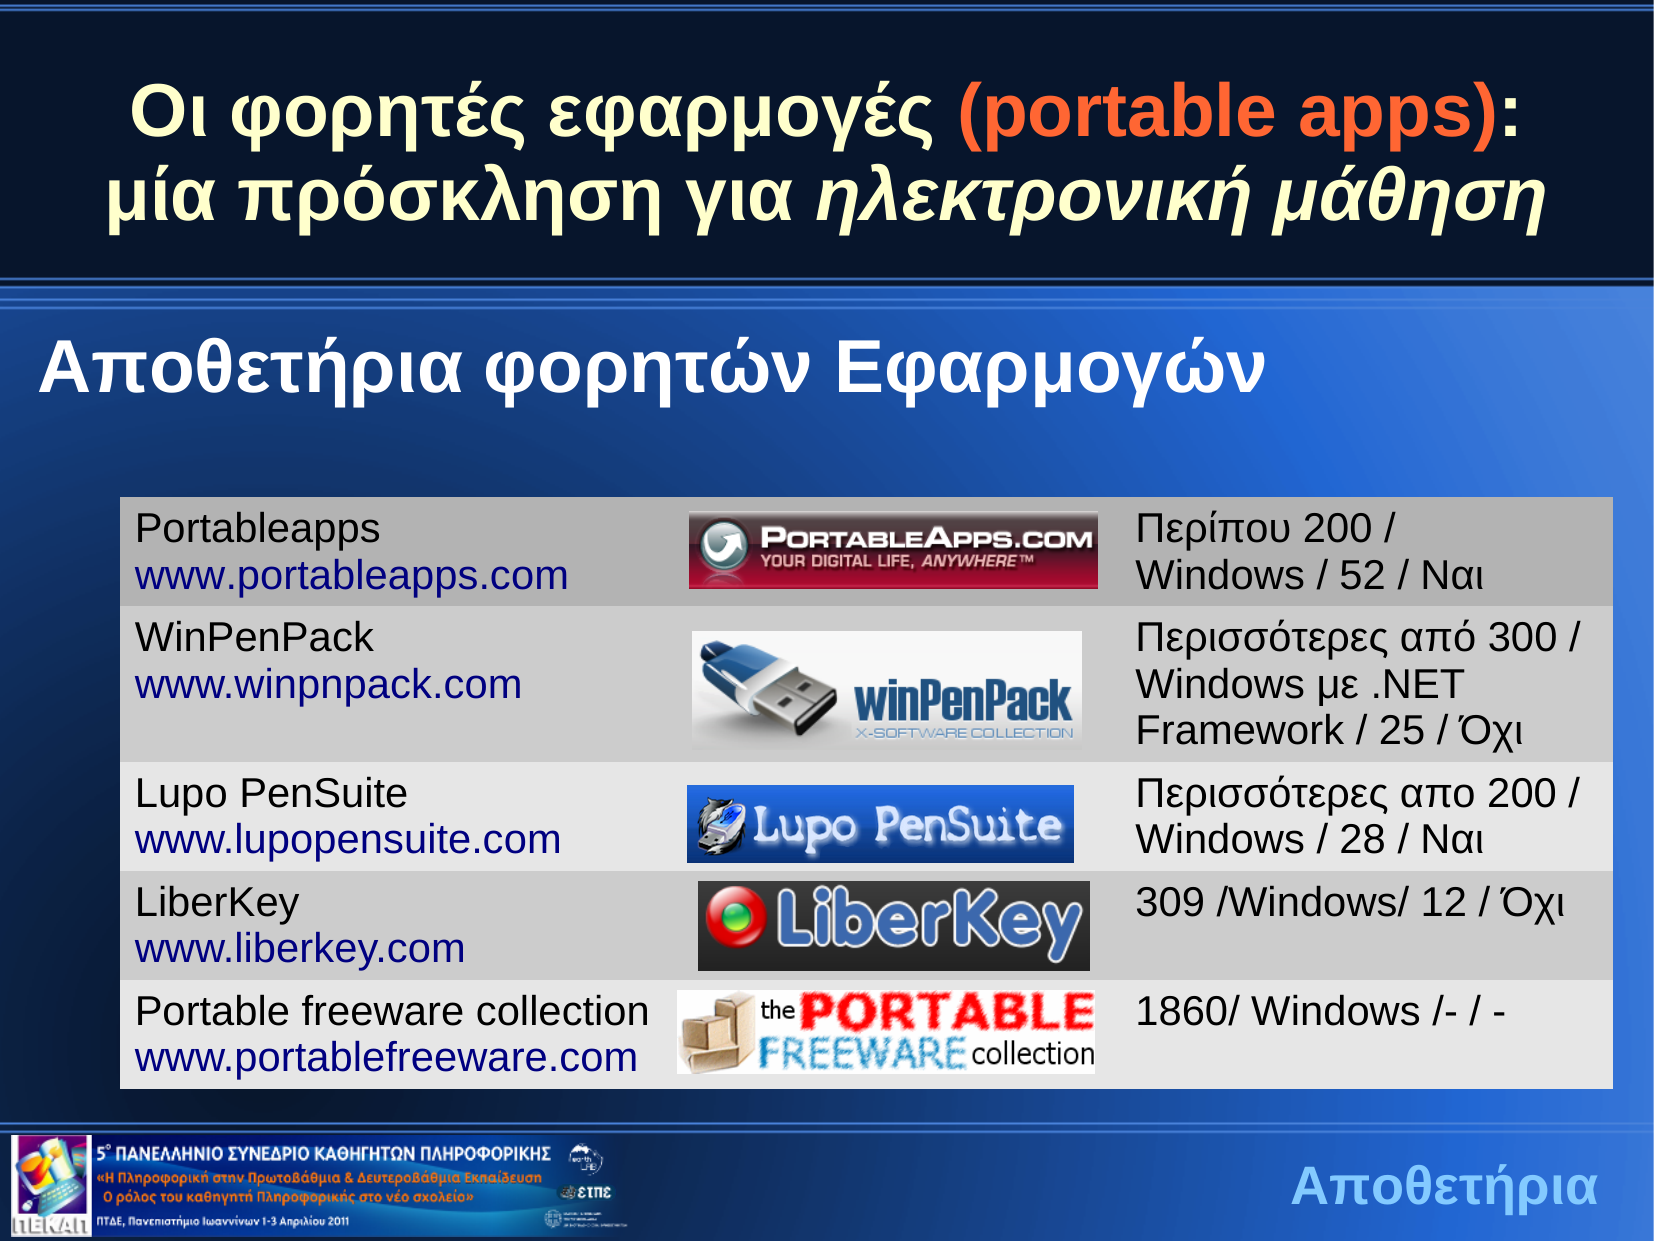

# Οι φορητές εφαρμογές (portable apps): μία πρόσκληση για ηλεκτρονική μάθηση
Αποθετήρια φορητών Εφαρμογών
| Portableapps www.portableapps.com | | Περίπου 200 / Windows / 52 / Ναι |
| --- | --- | --- |
| WinPenPack www.winpnpack.com | | Περισσότερες από 300 / Windows με .NET Framework / 25 / Όχι |
| Lupo PenSuite www.lupopensuite.com | | Περισσότερες απο 200 / Windows / 28 / Ναι |
| LiberKey www.liberkey.com | | 309 /Windows/ 12 / Όχι |
| Portable freeware collection www.portablefreeware.com | | 1860/ Windows /- / - |
 Αποθετήρια